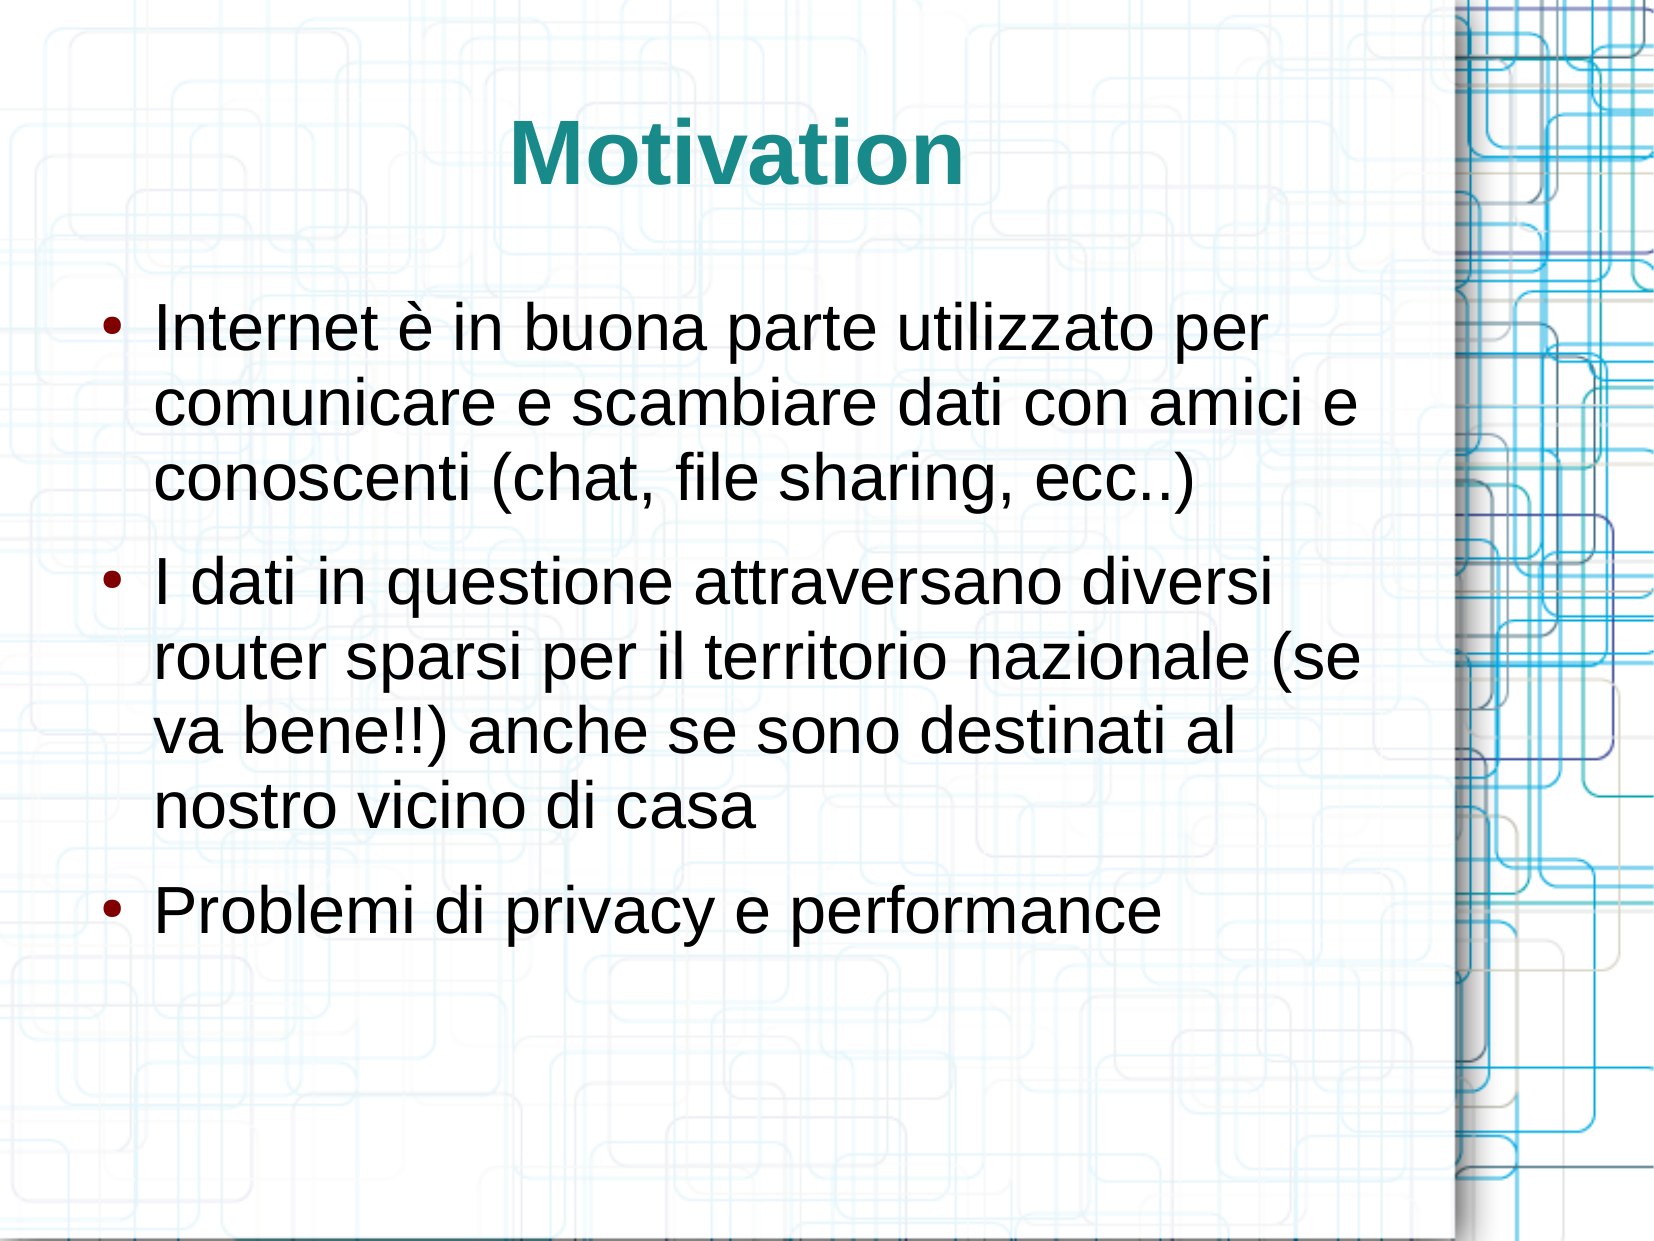

# Motivation
Internet è in buona parte utilizzato per comunicare e scambiare dati con amici e conoscenti (chat, file sharing, ecc..)
I dati in questione attraversano diversi router sparsi per il territorio nazionale (se va bene!!) anche se sono destinati al nostro vicino di casa
Problemi di privacy e performance